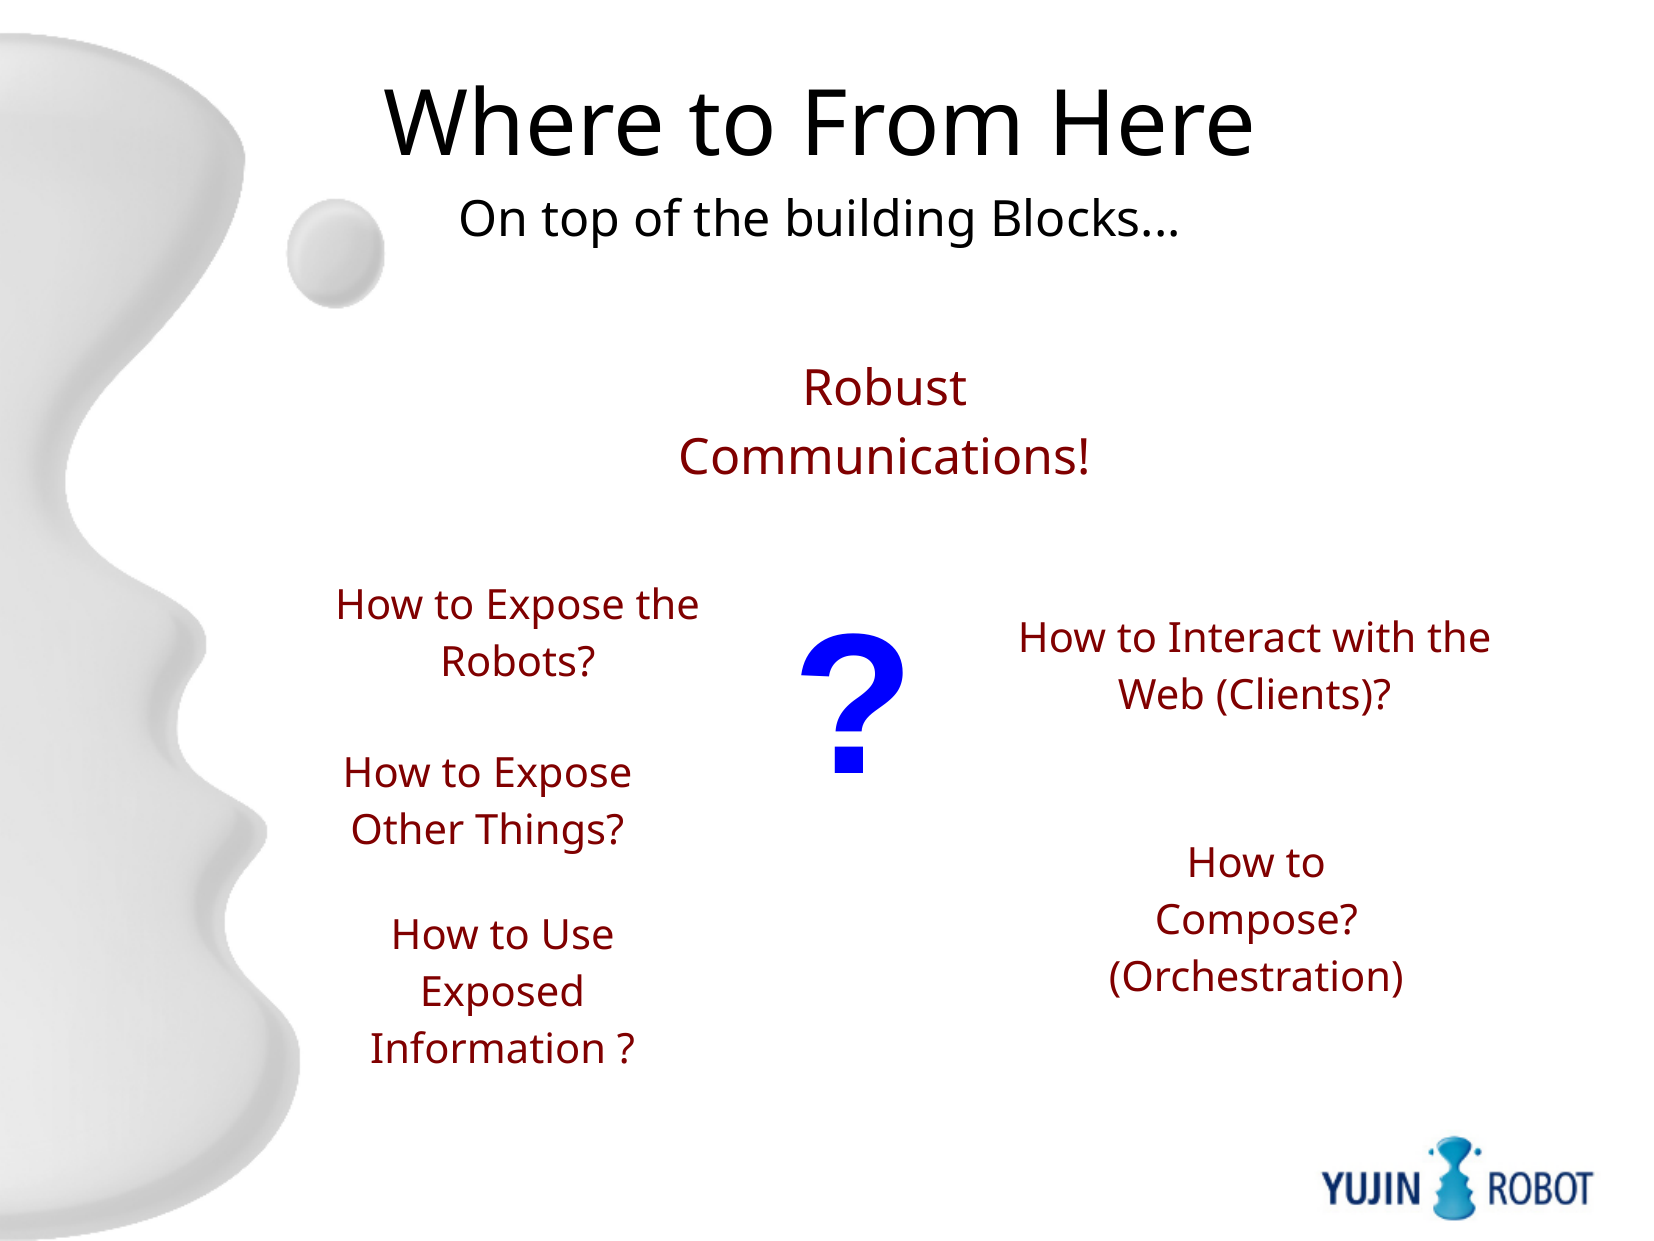

# Where to From Here On top of the building Blocks...
Robust Communications!
How to Expose the Robots?
?
How to Interact with the Web (Clients)?
How to Expose Other Things?
How to Compose? (Orchestration)
How to Use Exposed Information ?